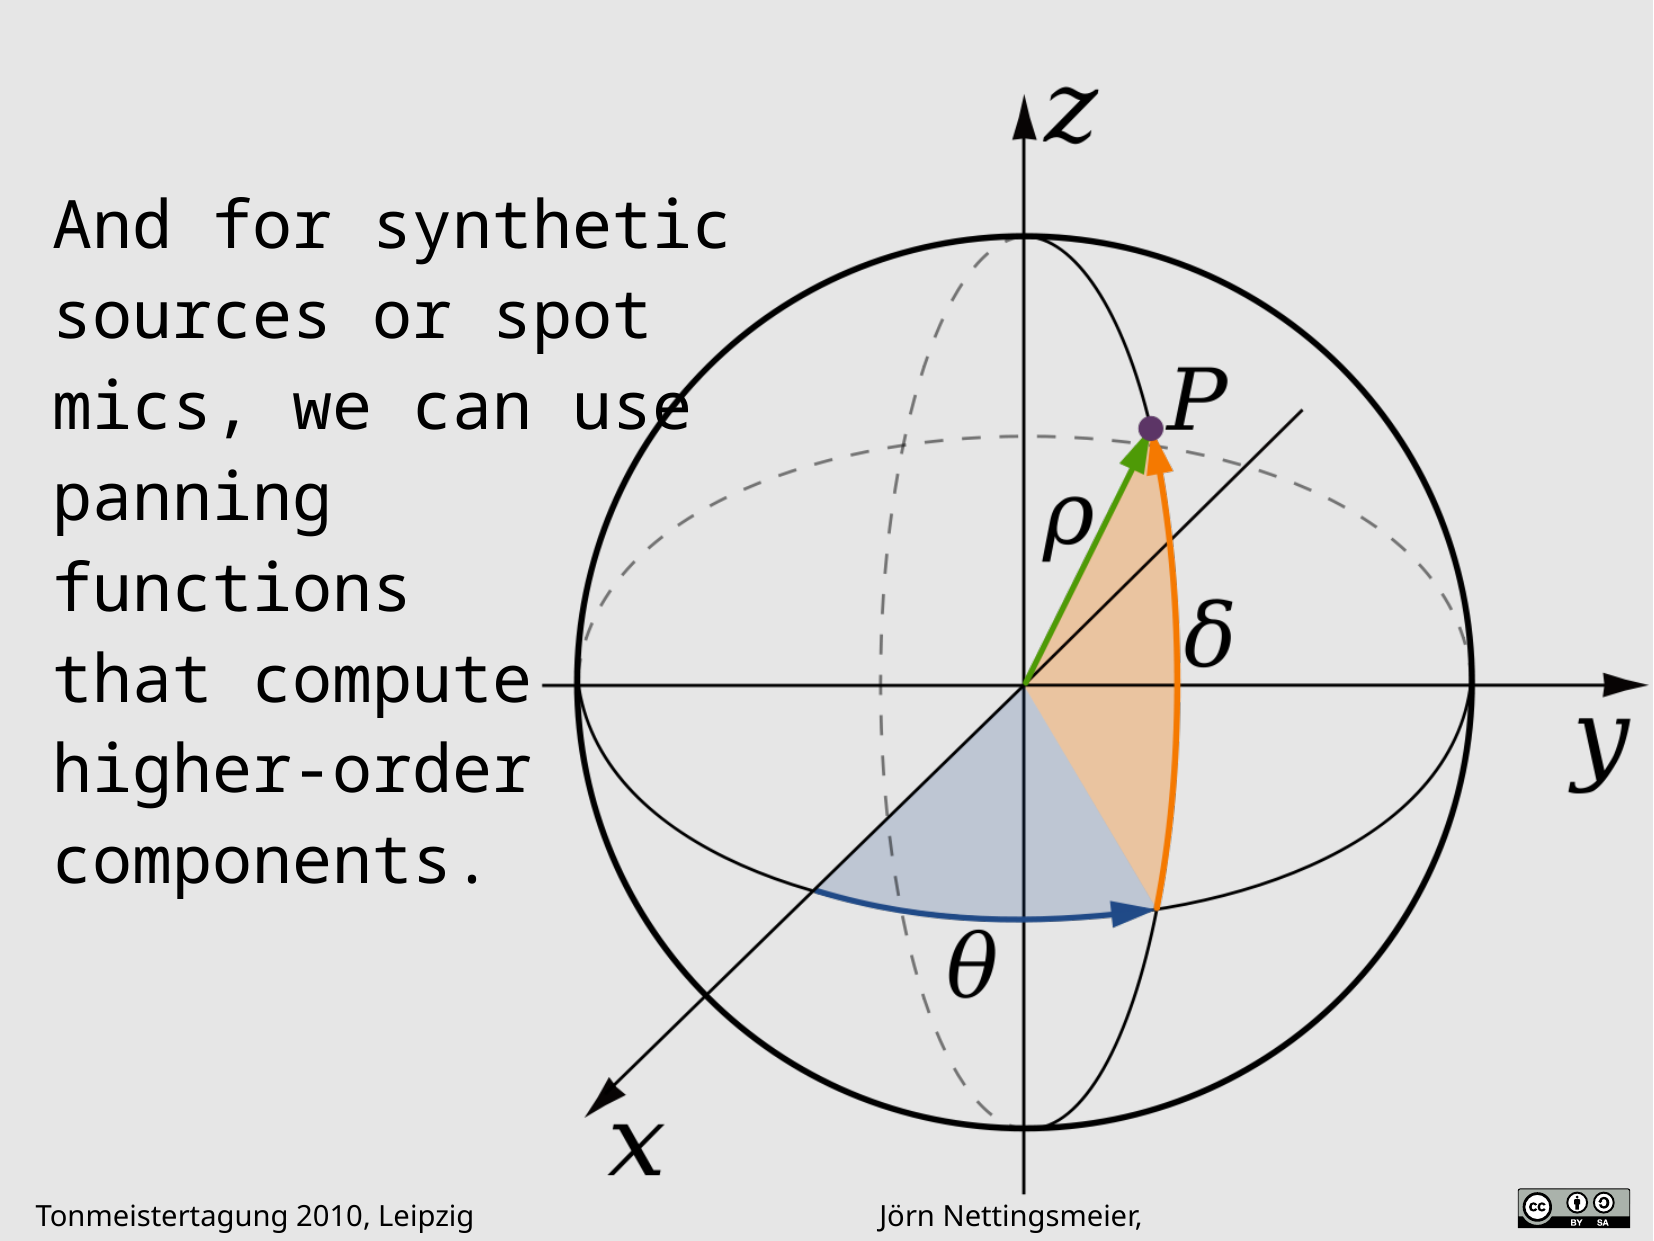

And for synthetic sources or spot mics, we can use panning
functions
that compute
higher-order components.